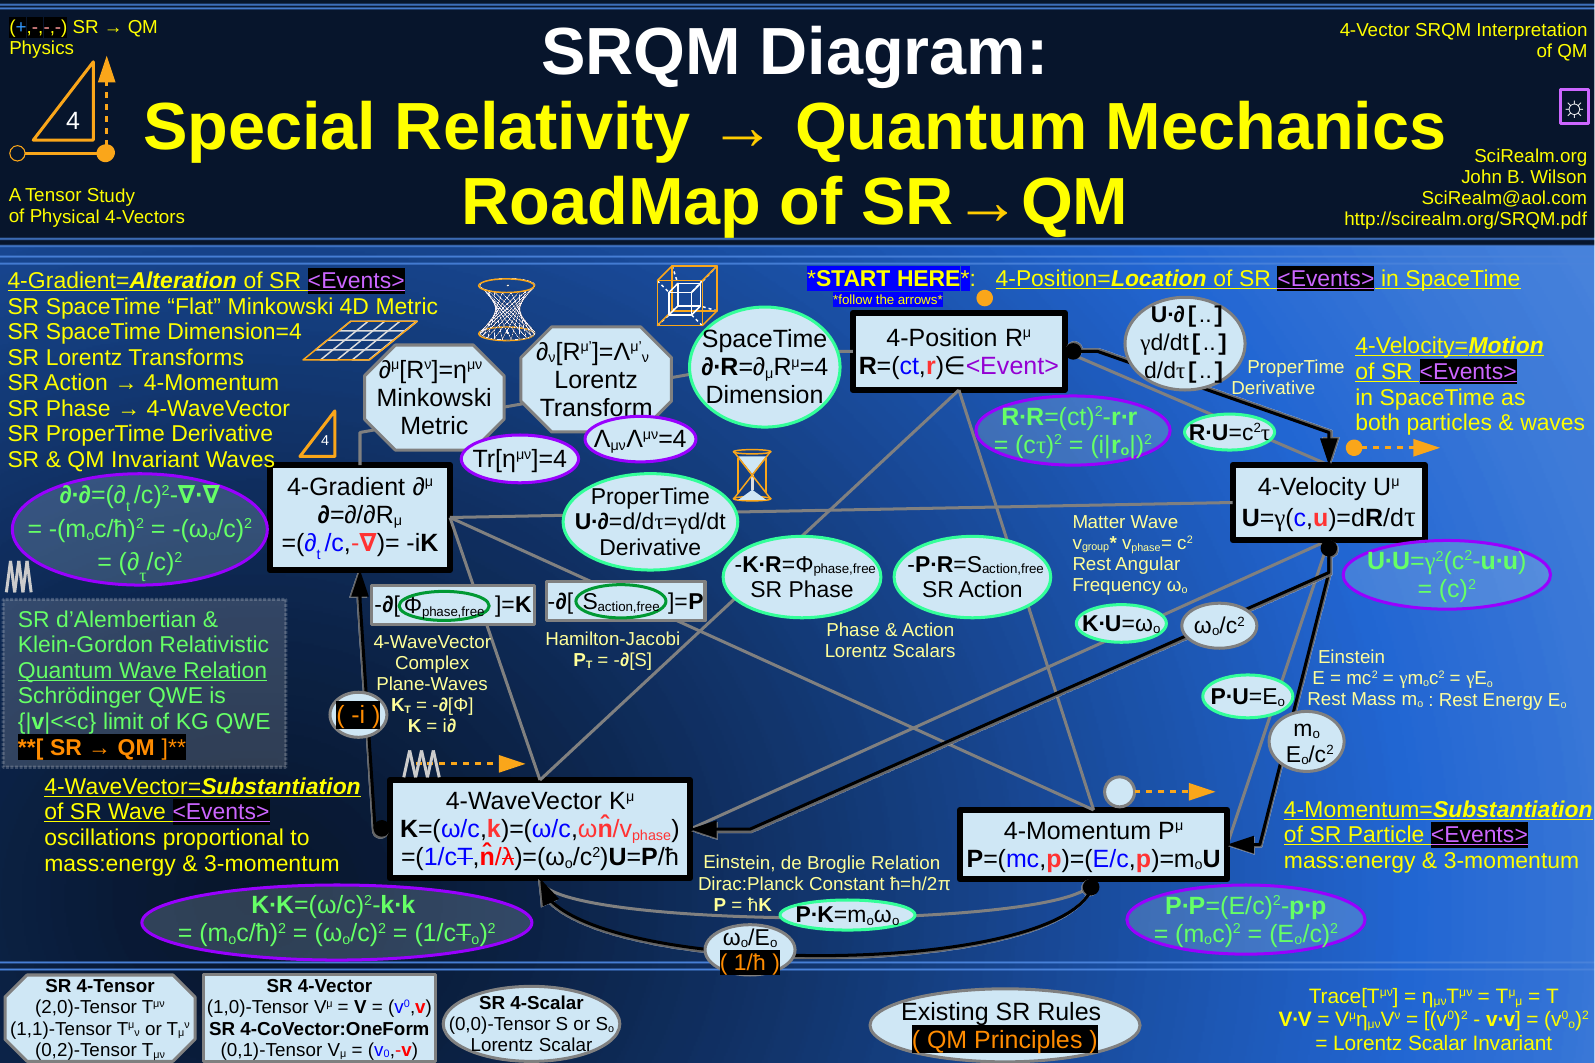

(+,-,-,-) SR → QM
Physics
A Tensor Study
of Physical 4-Vectors
4-Vector SRQM Interpretation
of QM
SciRealm.org
John B. Wilson
SciRealm@aol.com
http://scirealm.org/SRQM.pdf
# SRQM Diagram: Special Relativity → Quantum Mechanics RoadMap of SR→QM
4
☼
*START HERE*: 4-Position=Location of SR <Events> in SpaceTime
 *follow the arrows*
4-Gradient=Alteration of SR <Events>
SR SpaceTime “Flat” Minkowski 4D Metric
SR SpaceTime Dimension=4
SR Lorentz Transforms
SR Action → 4-Momentum
SR Phase → 4-WaveVector
SR ProperTime Derivative
SR & QM Invariant Waves
 U∙∂[..]
γd/dt[..]
d/dτ[..]
SpaceTime
∂∙R=∂μRμ=4
Dimension
4-Position Rμ
R=(ct,r)∈<Event>
4-Velocity=Motion
of SR <Events>
in SpaceTime as
both particles & waves
∂ν[Rμ’]=Λμ’ν
Lorentz
Transform
∂μ[Rν]=ημν
Minkowski
Metric
 ProperTime
Derivative
R∙R=(ct)2-r∙r
= (cτ)2 = (i|ro|)2
 4
R∙U=c2τ
ΛμνΛμν=4
Tr[ημν]=4
4-Gradient ∂μ
∂=∂/∂Rμ
=(∂t /c,-∇)= -iK
4-Velocity Uμ
U=γ(c,u)=dR/dτ
ProperTime
U∙∂=d/dτ=γd/dt
Derivative
∂∙∂=(∂t /c)2-∇∙∇
= -(moc/ћ)2 = -(ωo/c)2
= (∂τ/c)2
Matter Wave
vgroup* vphase= c2
Rest Angular
Frequency ωo
 -K∙R=Φphase,free
SR Phase
 -P∙R=Saction,free
SR Action
U∙U=γ2(c2-u∙u)
= (c)2
-∂[	 ]=P
Saction,free
-∂[	 ]=K
Φphase,free
SR d’Alembertian &
Klein-Gordon Relativistic
Quantum Wave Relation
Schrödinger QWE is
{|v|<<c} limit of KG QWE
**[ SR → QM ]**
ωo/c2
K∙U=ωo
Phase & Action
Lorentz Scalars
Hamilton-Jacobi
PT = -∂[S]
4-WaveVector
Complex
Plane-Waves
KT = -∂[Φ]
K = i∂
 Einstein
 E = mc2 = γmoc2 = γEo
Rest Mass mo : Rest Energy Eo
P∙U=Eo
( -i )
mo
 Eo/c2
4-WaveVector=Substantiation
of SR Wave <Events>
oscillations proportional to
mass:energy & 3-momentum
4-WaveVector Kμ
K=(ω/c,k)=(ω/c,ωn̂/vphase)
=(1/cT,n̂/λ)=(ωo/c2)U=P/ћ
4-Momentum=Substantiation
of SR Particle <Events>
mass:energy & 3-momentum
4-Momentum Pμ
P=(mc,p)=(E/c,p)=moU
 Einstein, de Broglie Relation
Dirac:Planck Constant ћ=h/2π
 P = ћK
K∙K=(ω/c)2-k∙k
= (moc/ћ)2 = (ωo/c)2 = (1/cTo)2
P∙P=(E/c)2-p∙p
= (moc)2 = (Eo/c)2
P∙K=moωo
ωo/Eo
( 1/ћ )
SR 4-Tensor
(2,0)-Tensor Tμν
(1,1)-Tensor Tμν or Tμν
(0,2)-Tensor Tμν
SR 4-Vector
(1,0)-Tensor Vμ = V = (v0,v)
SR 4-CoVector:OneForm
(0,1)-Tensor Vμ = (v0,-v)
Trace[Tμν] = ημνTμν = Tμμ = T
V∙V = VμημνVν = [(v0)2 - v∙v] = (v0o)2
= Lorentz Scalar Invariant
SR 4-Scalar
(0,0)-Tensor S or So
Lorentz Scalar
Existing SR Rules
( QM Principles )